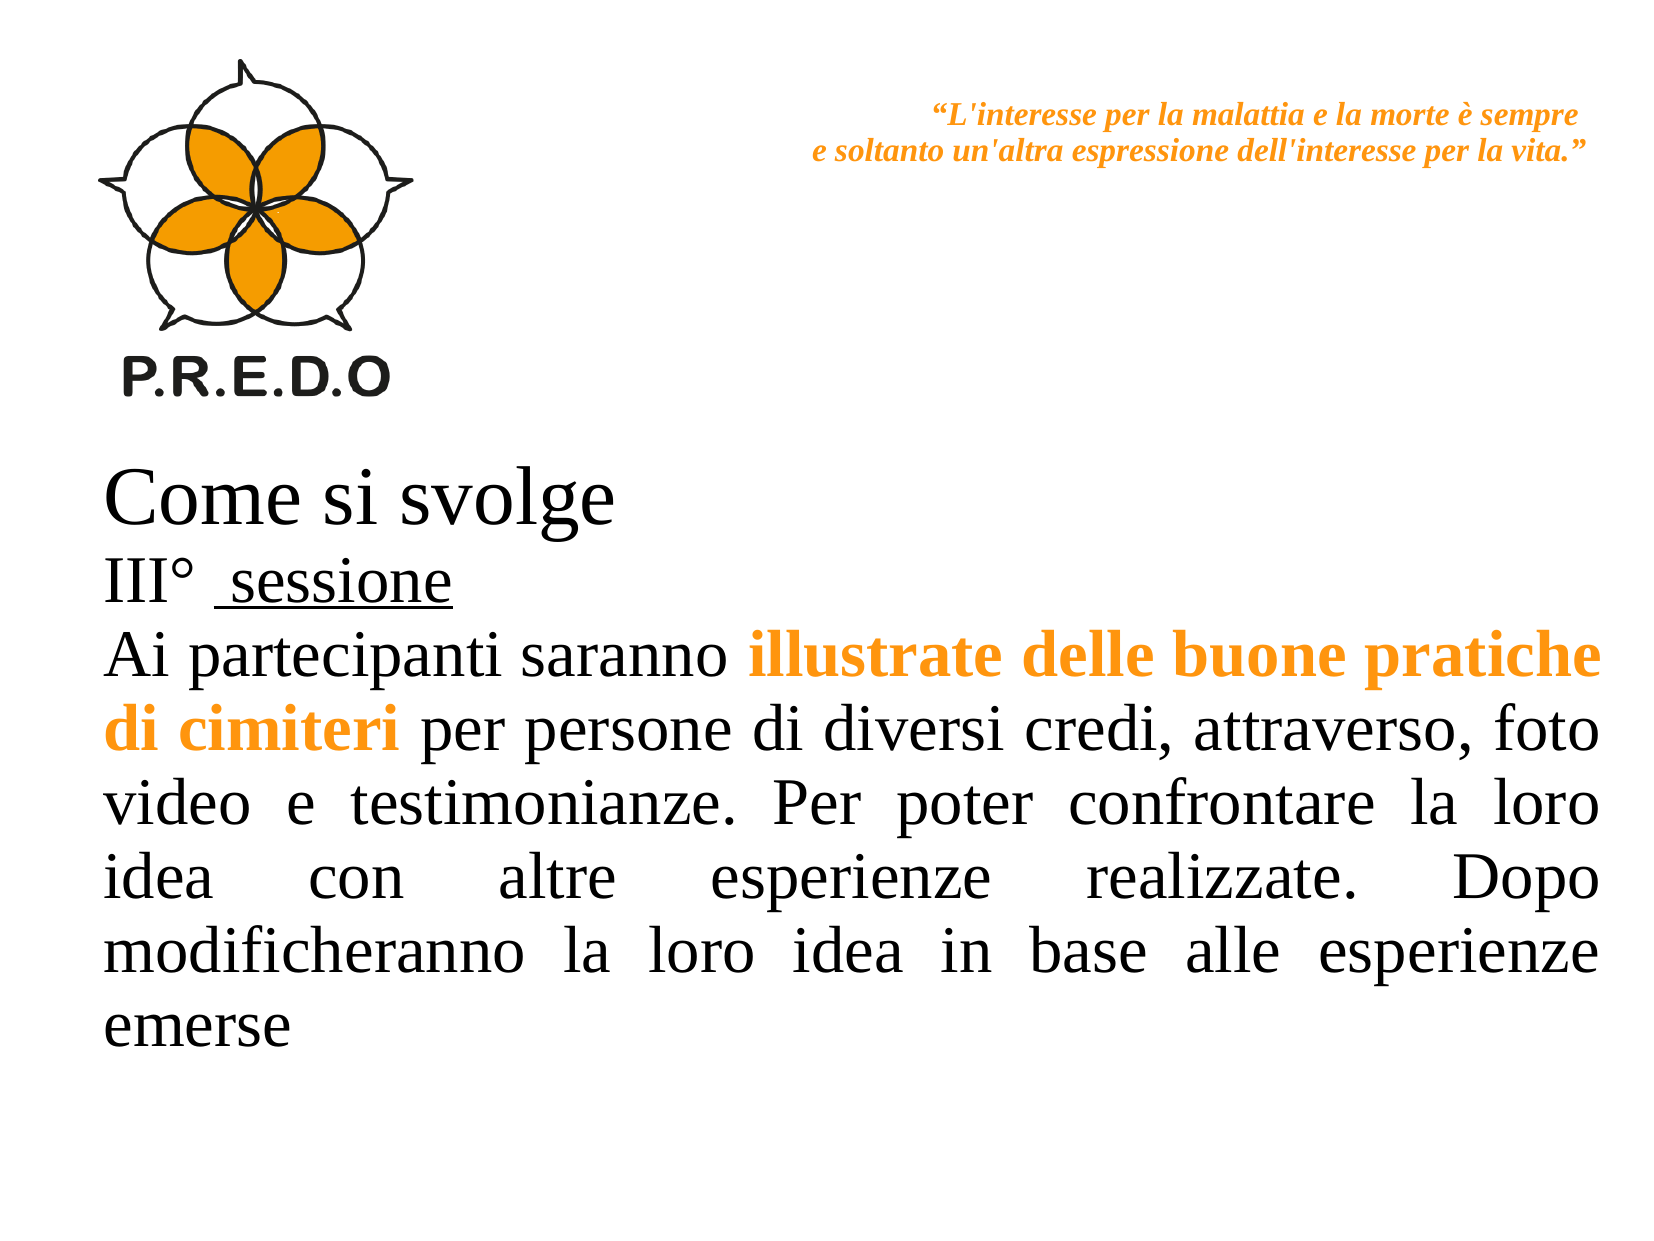

“L'interesse per la malattia e la morte è sempre
e soltanto un'altra espressione dell'interesse per la vita.”
Come si svolge
III° sessione
Ai partecipanti saranno illustrate delle buone pratiche di cimiteri per persone di diversi credi, attraverso, foto video e testimonianze. Per poter confrontare la loro idea con altre esperienze realizzate. Dopo modificheranno la loro idea in base alle esperienze emerse